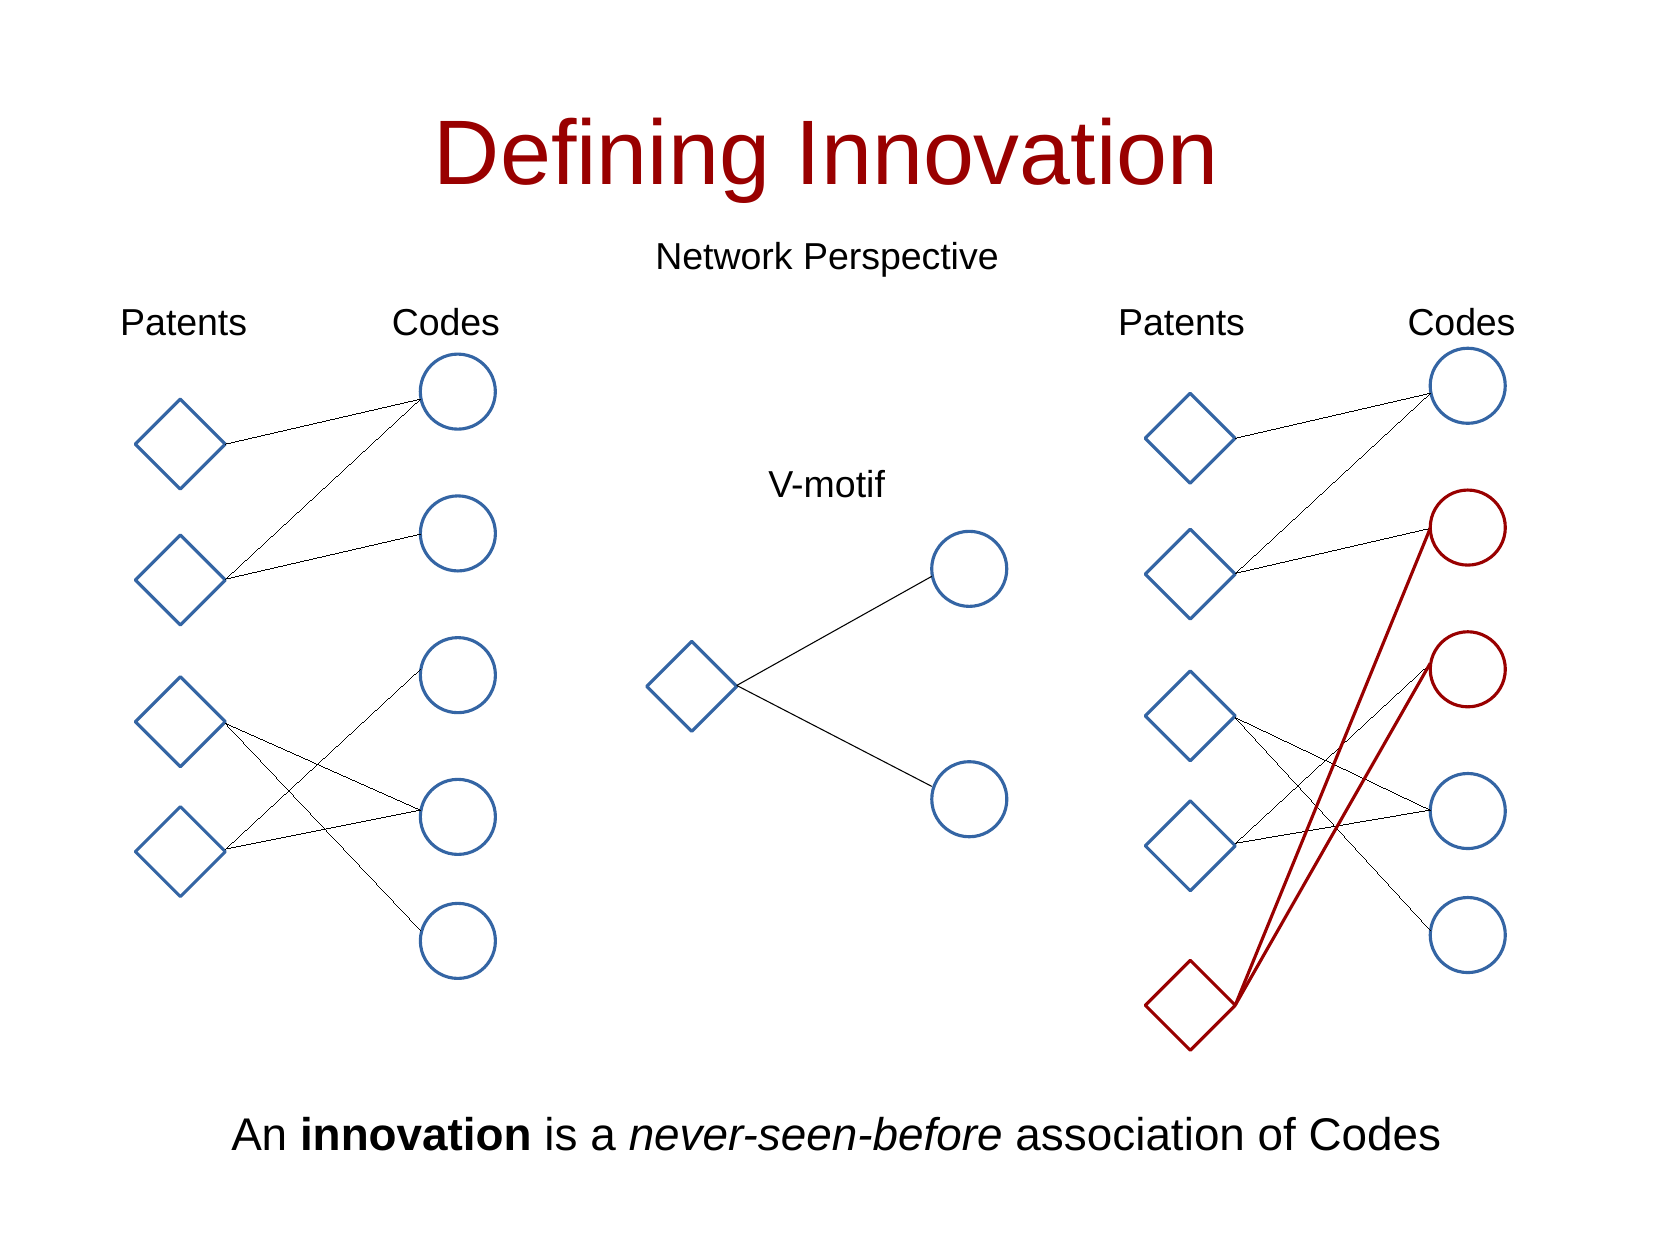

# Defining Innovation
Network Perspective
Patents
Codes
Patents
Codes
V-motif
An innovation is a never-seen-before association of Codes